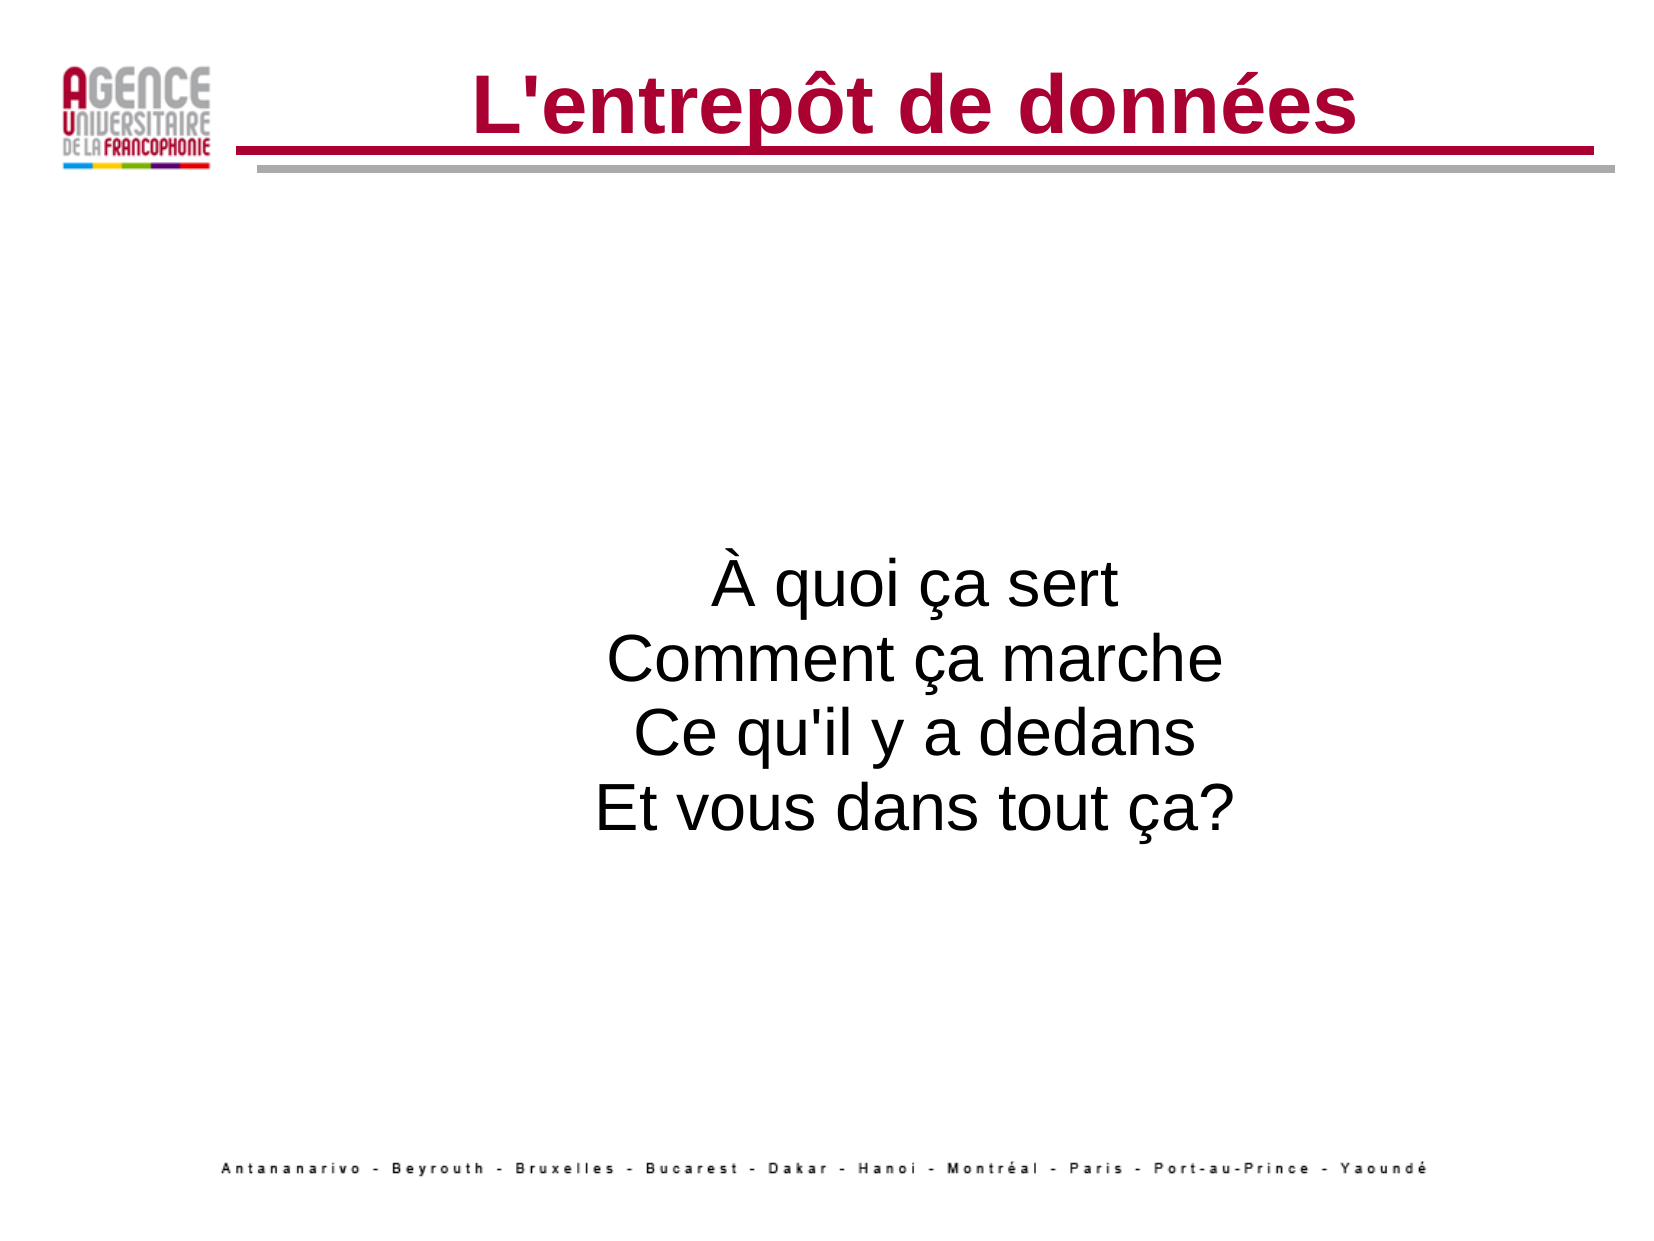

# L'entrepôt de données
À quoi ça sert
Comment ça marche
Ce qu'il y a dedans
Et vous dans tout ça?